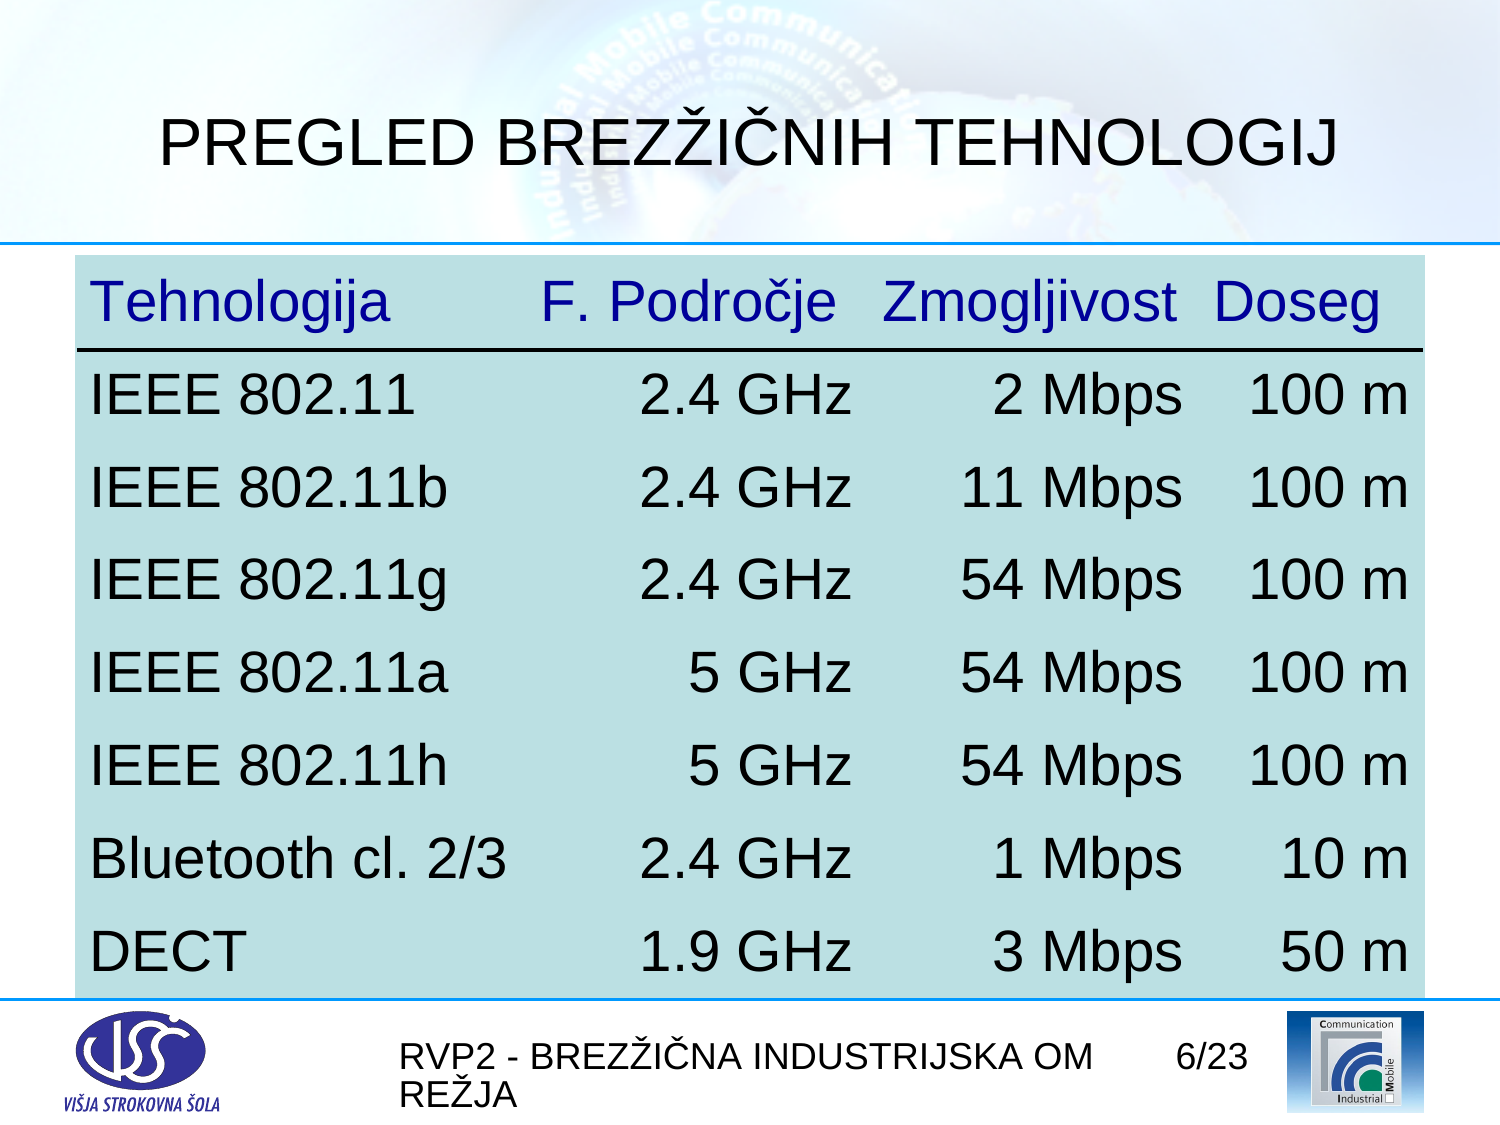

# PREGLED BREZŽIČNIH TEHNOLOGIJ
| Tehnologija | F. Področje | Zmogljivost | Doseg |
| --- | --- | --- | --- |
| IEEE 802.11 | 2.4 GHz | 2 Mbps | 100 m |
| IEEE 802.11b | 2.4 GHz | 11 Mbps | 100 m |
| IEEE 802.11g | 2.4 GHz | 54 Mbps | 100 m |
| IEEE 802.11a | 5 GHz | 54 Mbps | 100 m |
| IEEE 802.11h | 5 GHz | 54 Mbps | 100 m |
| Bluetooth cl. 2/3 | 2.4 GHz | 1 Mbps | 10 m |
| DECT | 1.9 GHz | 3 Mbps | 50 m |
RVP2 - BREZŽIČNA INDUSTRIJSKA OMREŽJA
6